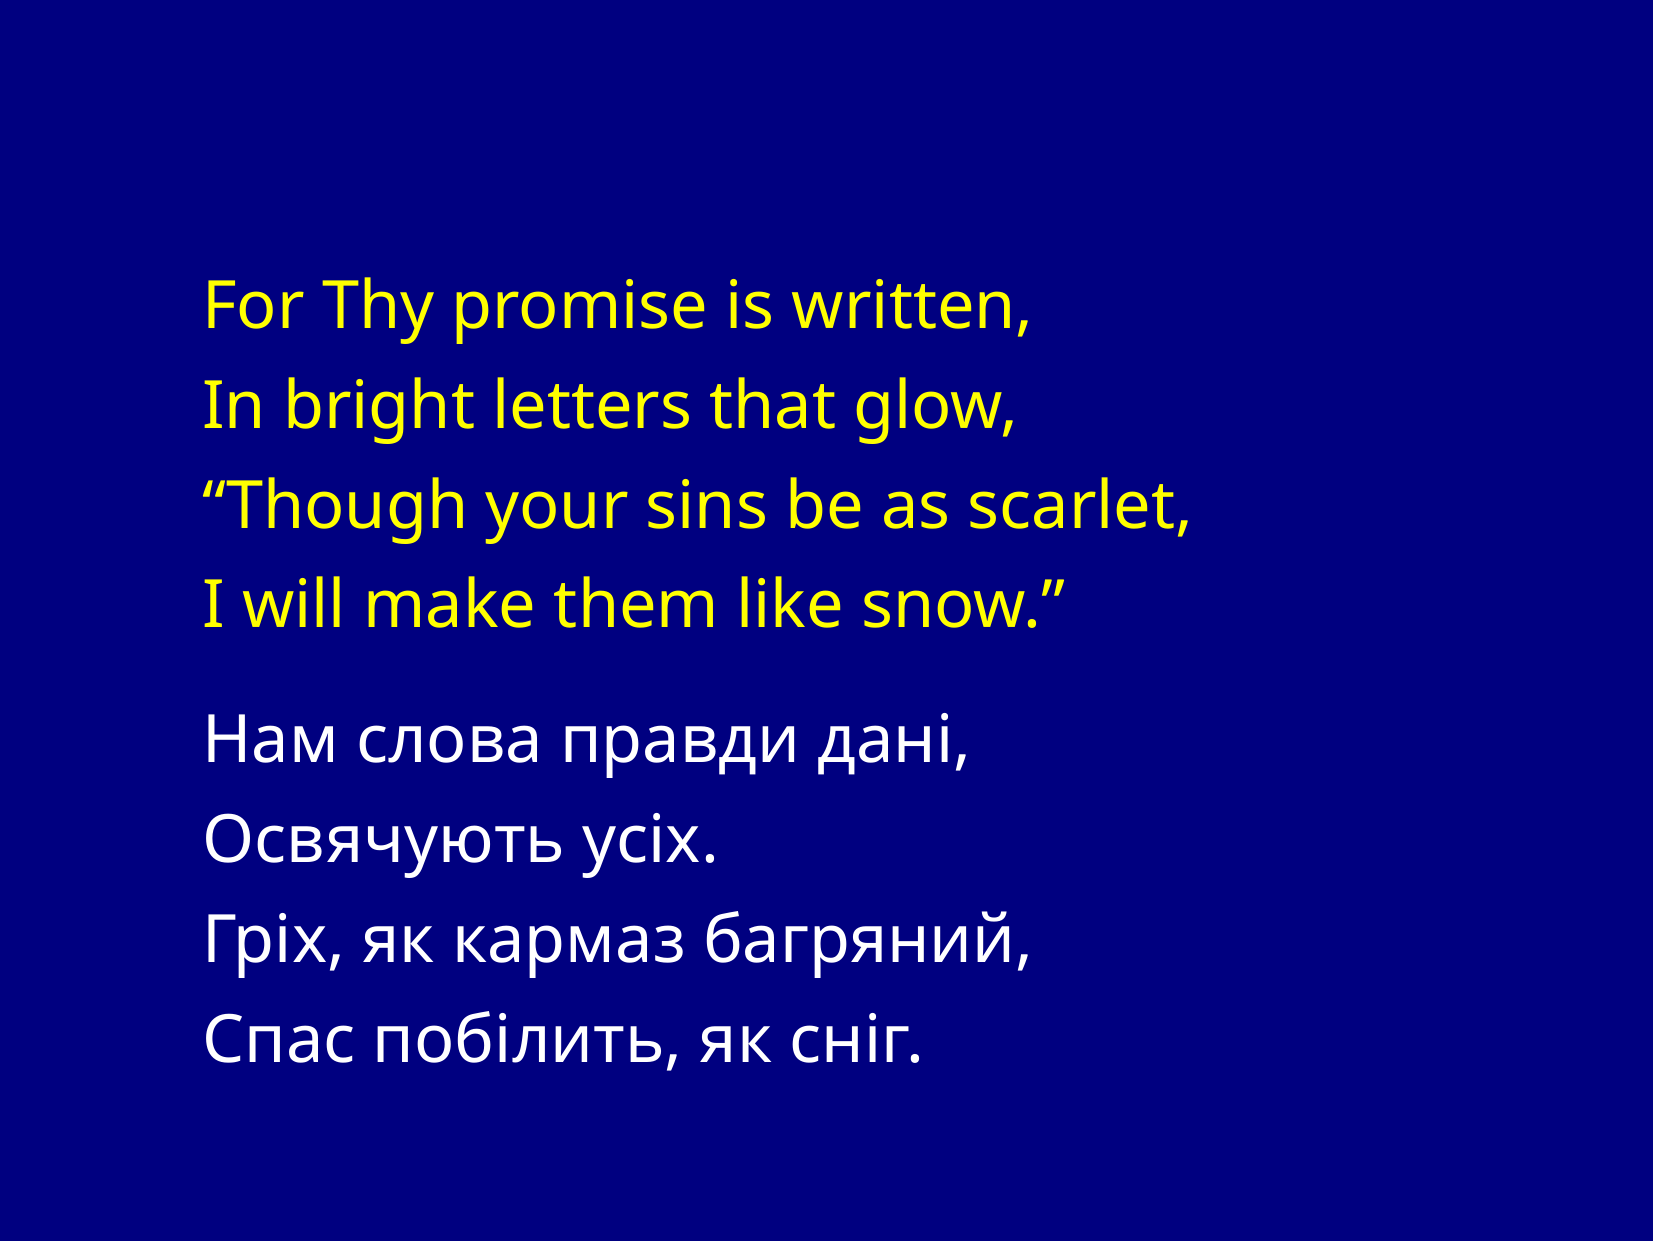

For Thy promise is written,
	In bright letters that glow,
	“Though your sins be as scarlet,
	I will make them like snow.”
	Нам слова правди дані,
	Освячують усіх.
	Гріх, як кармаз багряний,
	Спас побілить, як сніг.